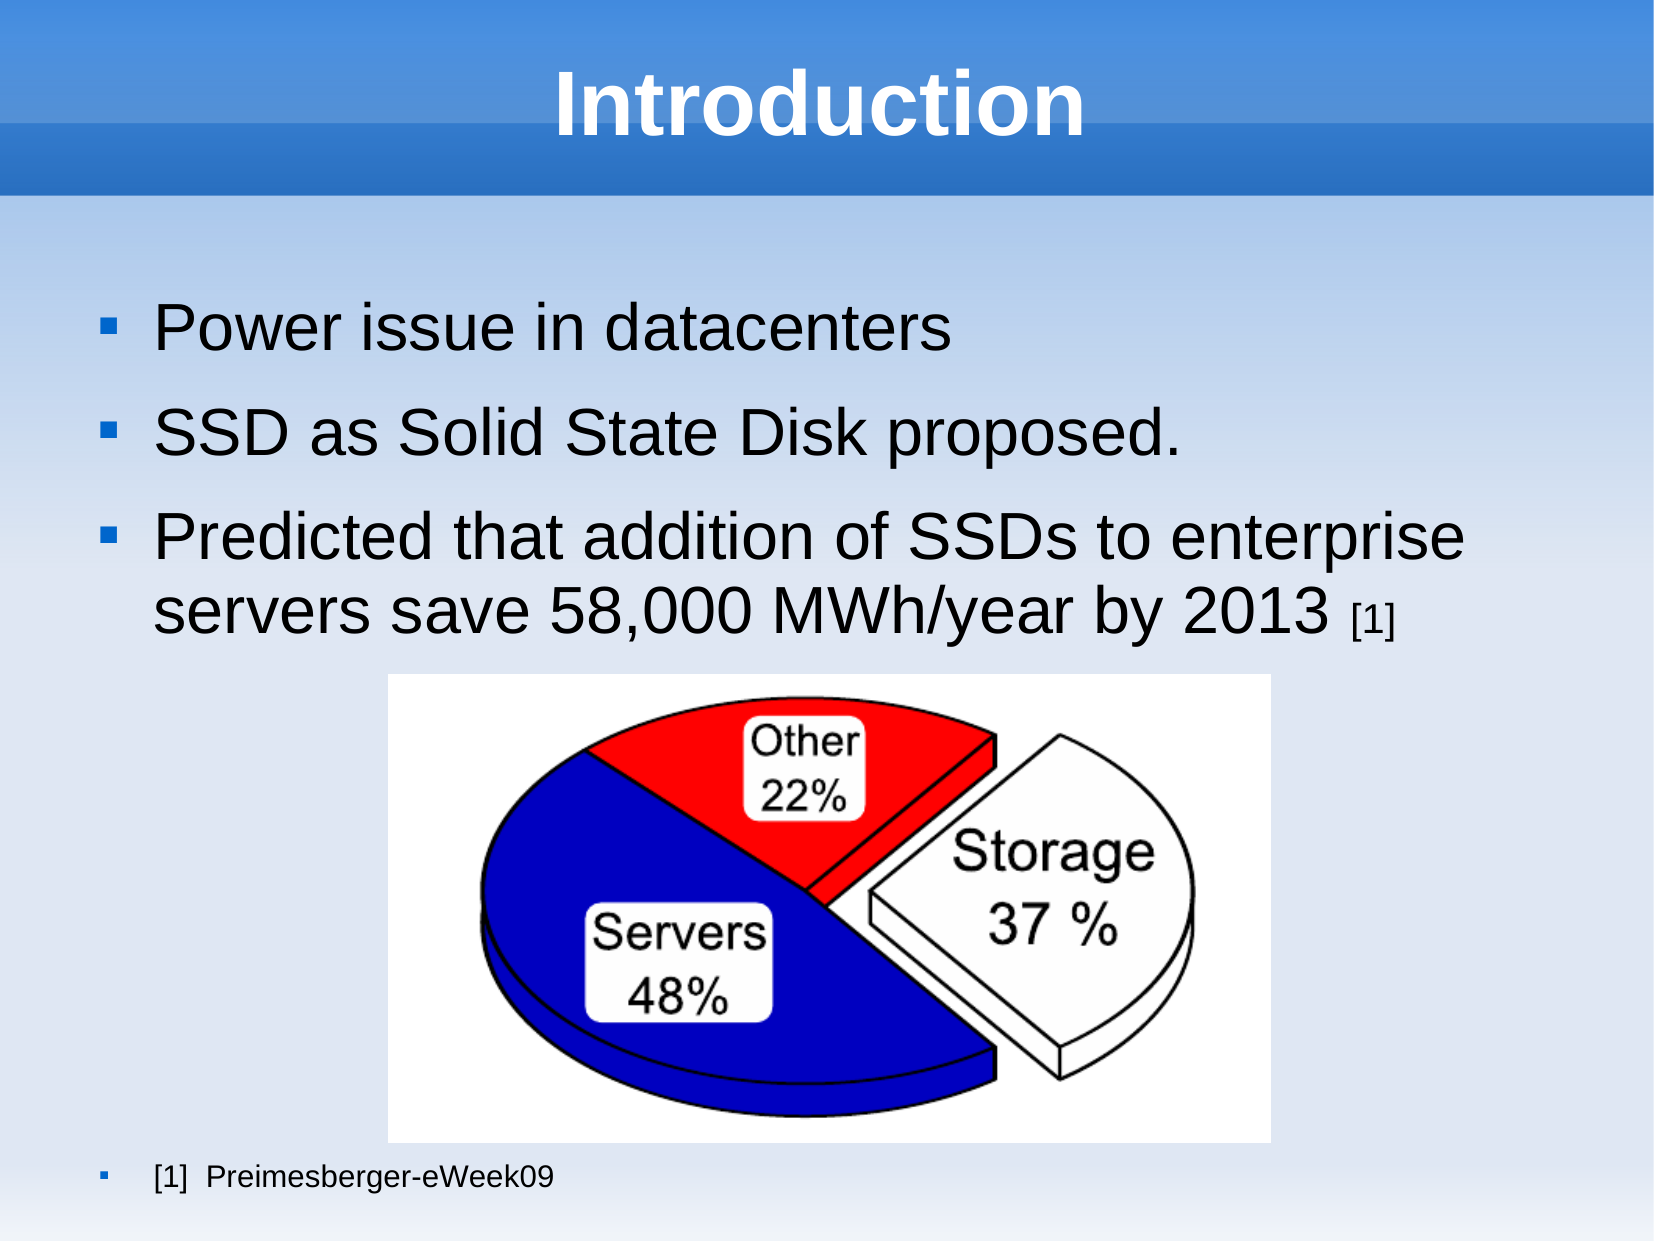

# Introduction
Power issue in datacenters
SSD as Solid State Disk proposed.
Predicted that addition of SSDs to enterprise servers save 58,000 MWh/year by 2013 [1]
[1] Preimesberger-eWeek09